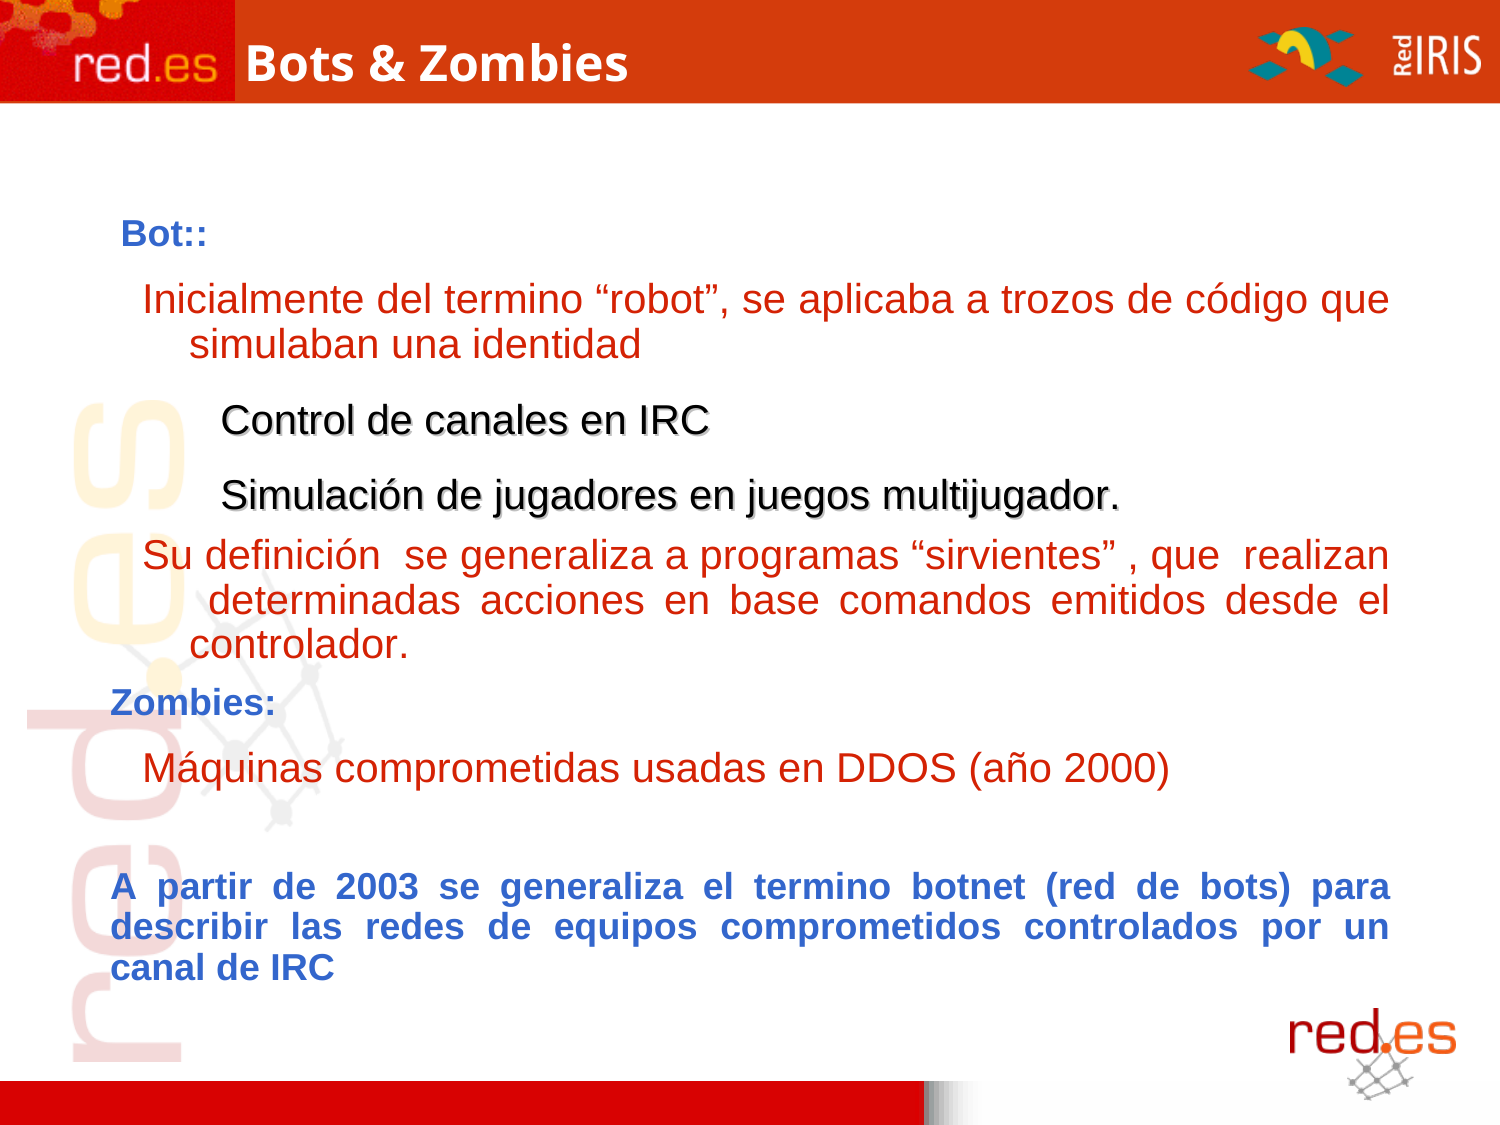

Bots & Zombies
# Bot::
Inicialmente del termino “robot”, se aplicaba a trozos de código que simulaban una identidad
Control de canales en IRC
Simulación de jugadores en juegos multijugador.
Su definición se generaliza a programas “sirvientes” , que realizan determinadas acciones en base comandos emitidos desde el controlador.
Zombies:
Máquinas comprometidas usadas en DDOS (año 2000)
A partir de 2003 se generaliza el termino botnet (red de bots) para describir las redes de equipos comprometidos controlados por un canal de IRC